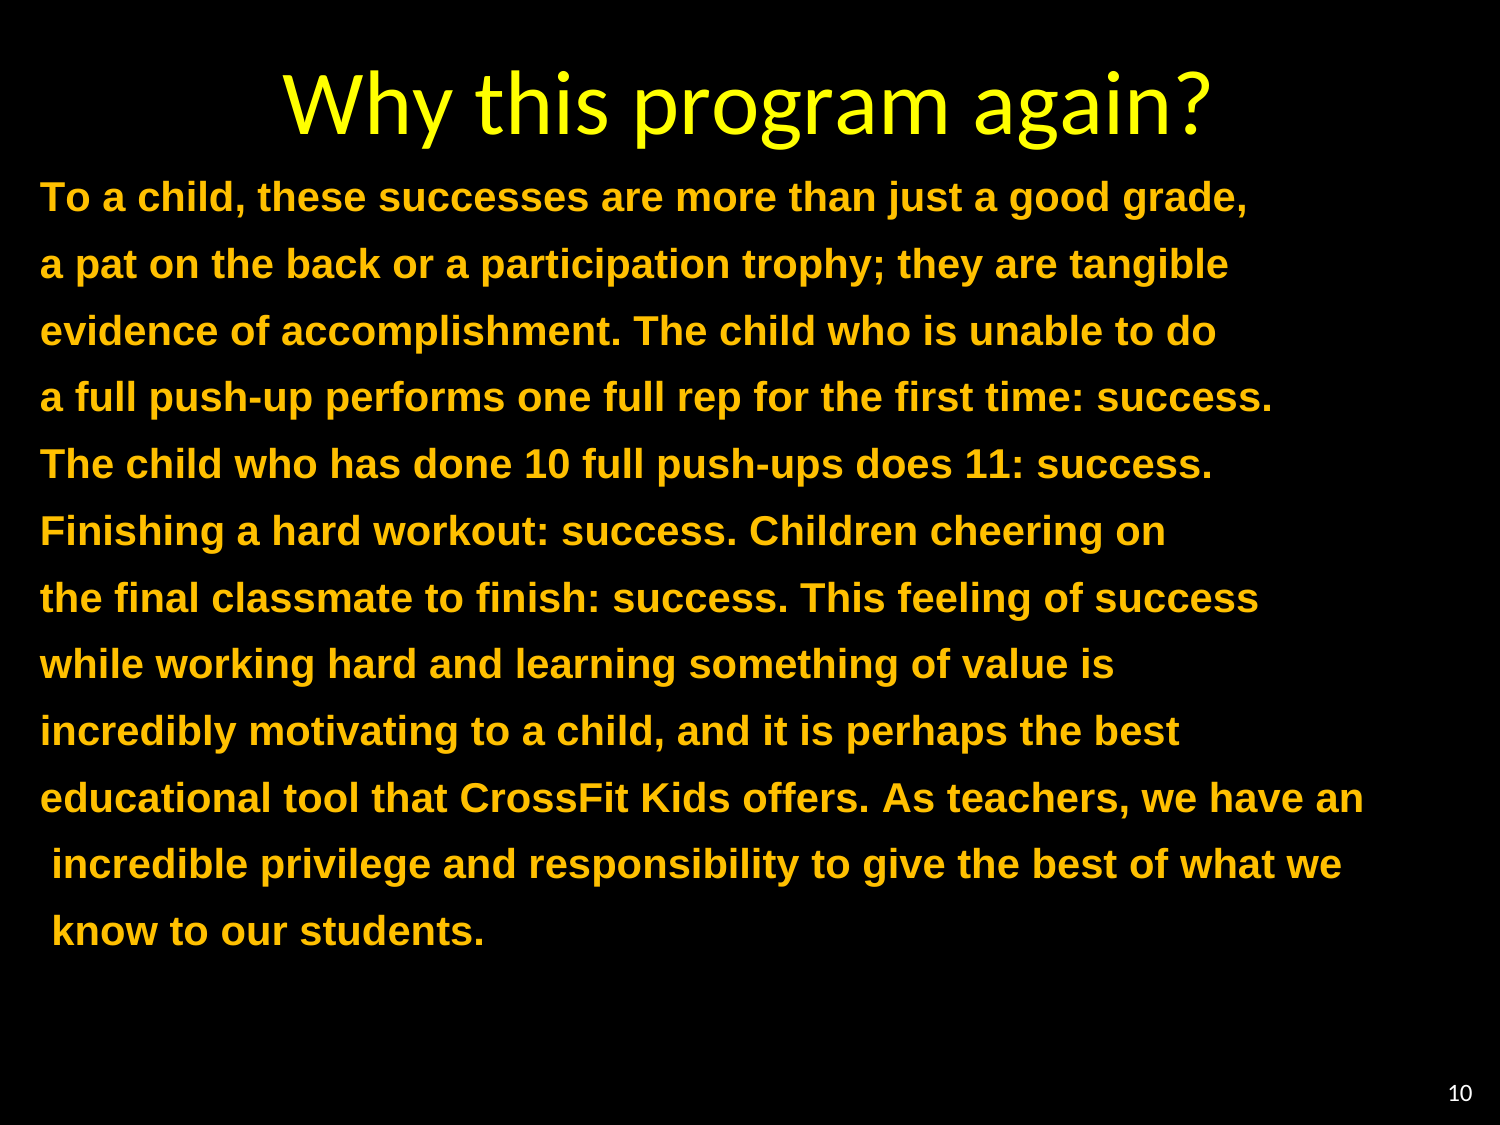

# Why this program again?
To a child, these successes are more than just a good grade,
a pat on the back or a participation trophy; they are tangible
evidence of accomplishment. The child who is unable to do
a full push-up performs one full rep for the first time: success.
The child who has done 10 full push-ups does 11: success.
Finishing a hard workout: success. Children cheering on
the final classmate to finish: success. This feeling of success
while working hard and learning something of value is
incredibly motivating to a child, and it is perhaps the best
educational tool that CrossFit Kids offers. As teachers, we have an
 incredible privilege and responsibility to give the best of what we
 know to our students.